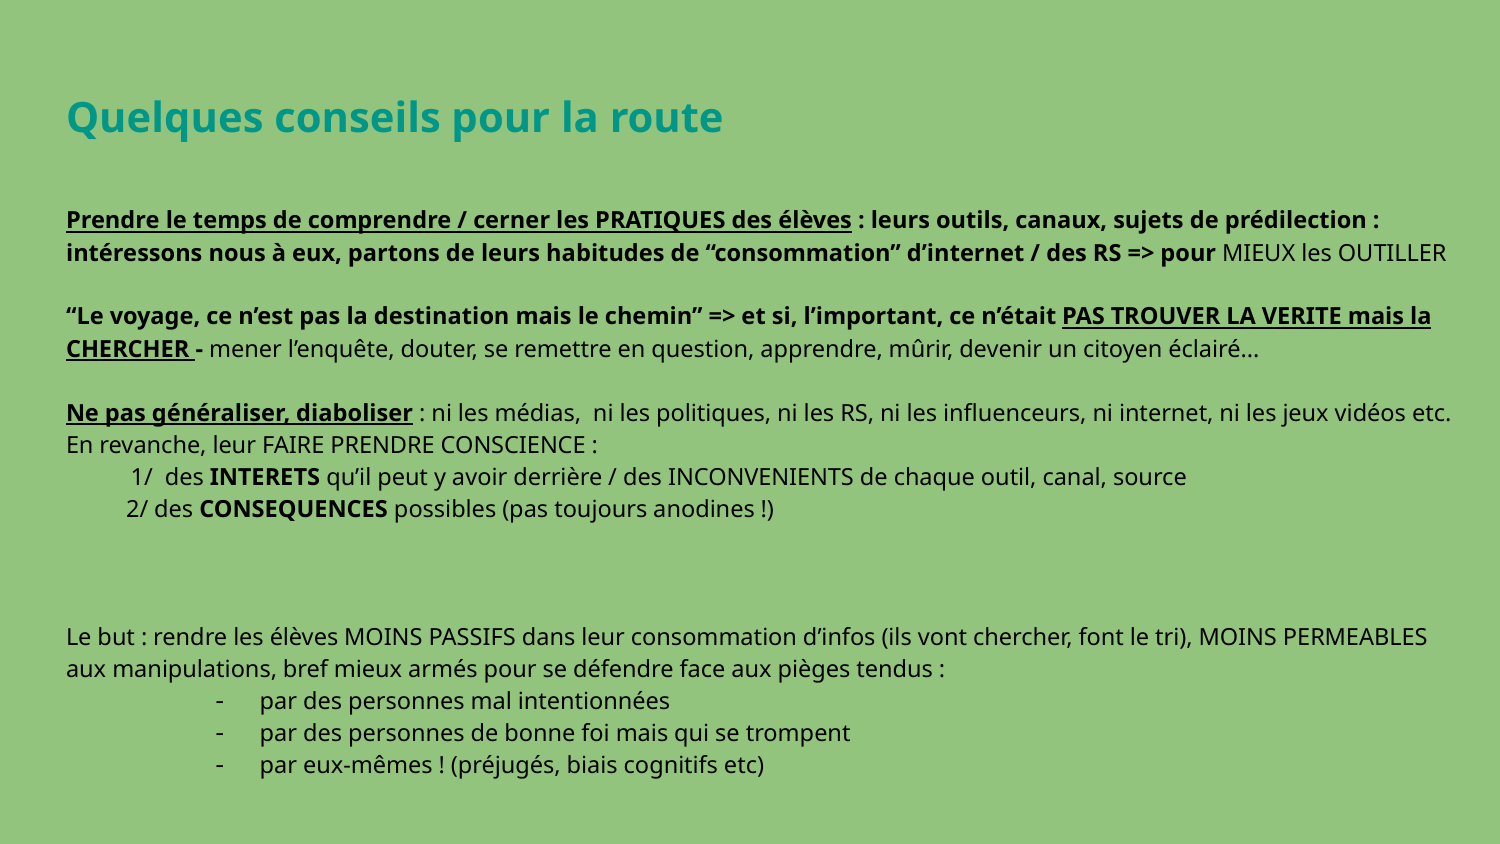

# Quelques conseils pour la route
Prendre le temps de comprendre / cerner les PRATIQUES des élèves : leurs outils, canaux, sujets de prédilection : intéressons nous à eux, partons de leurs habitudes de “consommation” d’internet / des RS => pour MIEUX les OUTILLER
“Le voyage, ce n’est pas la destination mais le chemin” => et si, l’important, ce n’était PAS TROUVER LA VERITE mais la CHERCHER - mener l’enquête, douter, se remettre en question, apprendre, mûrir, devenir un citoyen éclairé...
Ne pas généraliser, diaboliser : ni les médias, ni les politiques, ni les RS, ni les influenceurs, ni internet, ni les jeux vidéos etc. En revanche, leur FAIRE PRENDRE CONSCIENCE :
	1/ des INTERETS qu’il peut y avoir derrière / des INCONVENIENTS de chaque outil, canal, source
 2/ des CONSEQUENCES possibles (pas toujours anodines !)
Le but : rendre les élèves MOINS PASSIFS dans leur consommation d’infos (ils vont chercher, font le tri), MOINS PERMEABLES aux manipulations, bref mieux armés pour se défendre face aux pièges tendus :
par des personnes mal intentionnées
par des personnes de bonne foi mais qui se trompent
par eux-mêmes ! (préjugés, biais cognitifs etc)